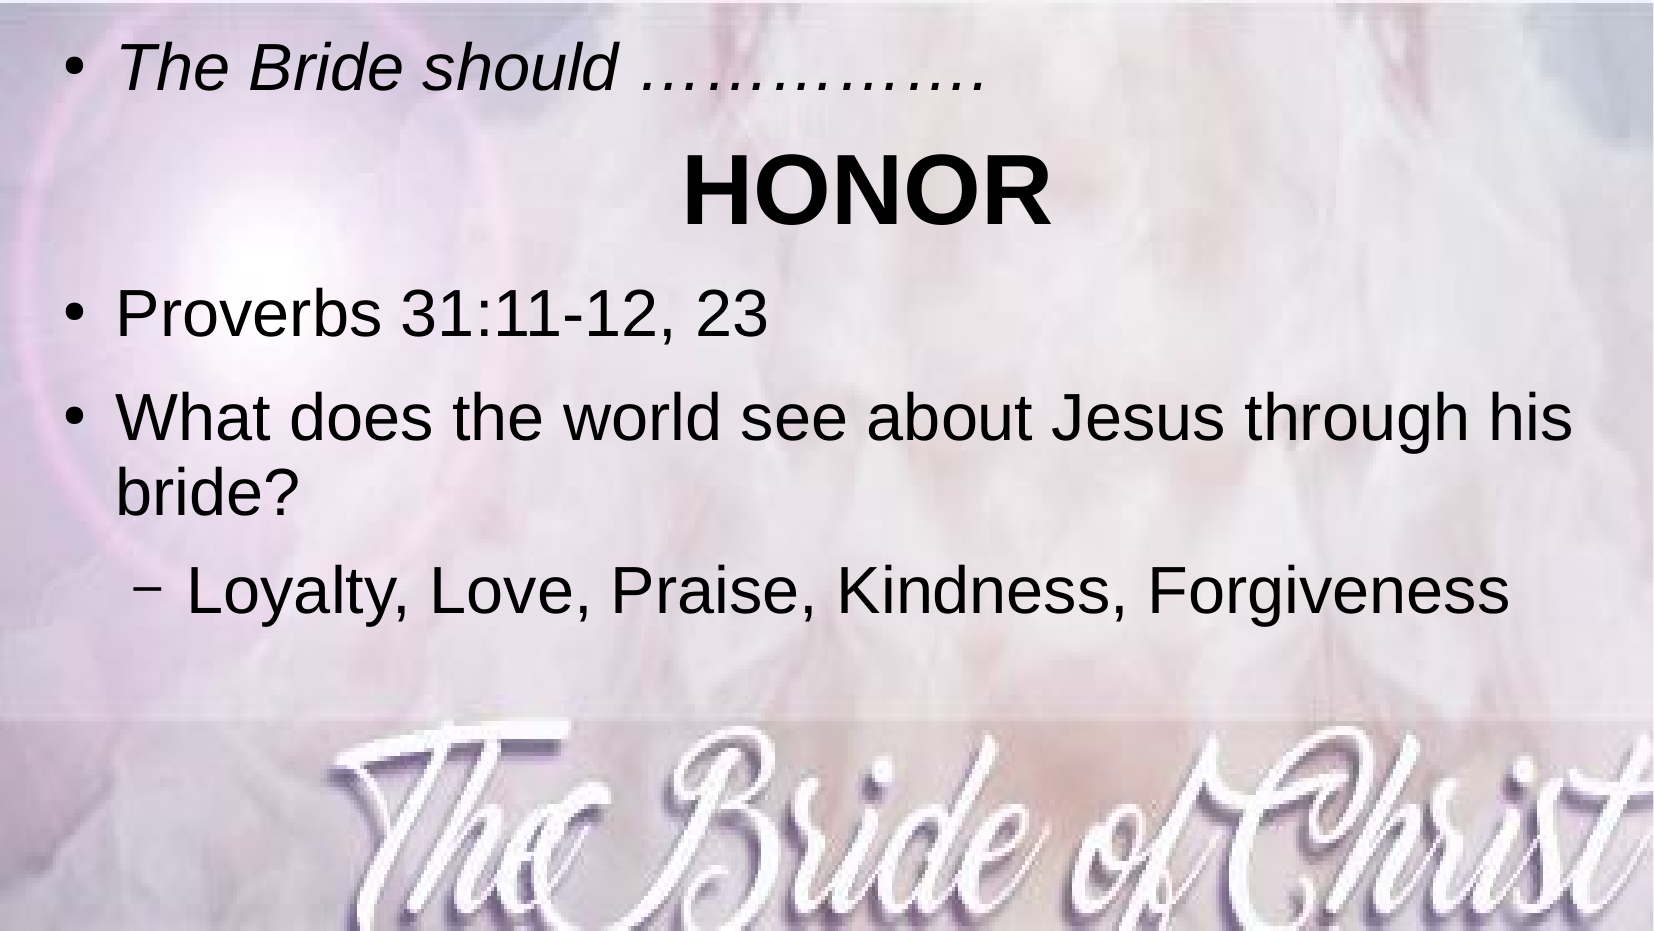

# The Bride should …………….
HONOR
Proverbs 31:11-12, 23
What does the world see about Jesus through his bride?
Loyalty, Love, Praise, Kindness, Forgiveness